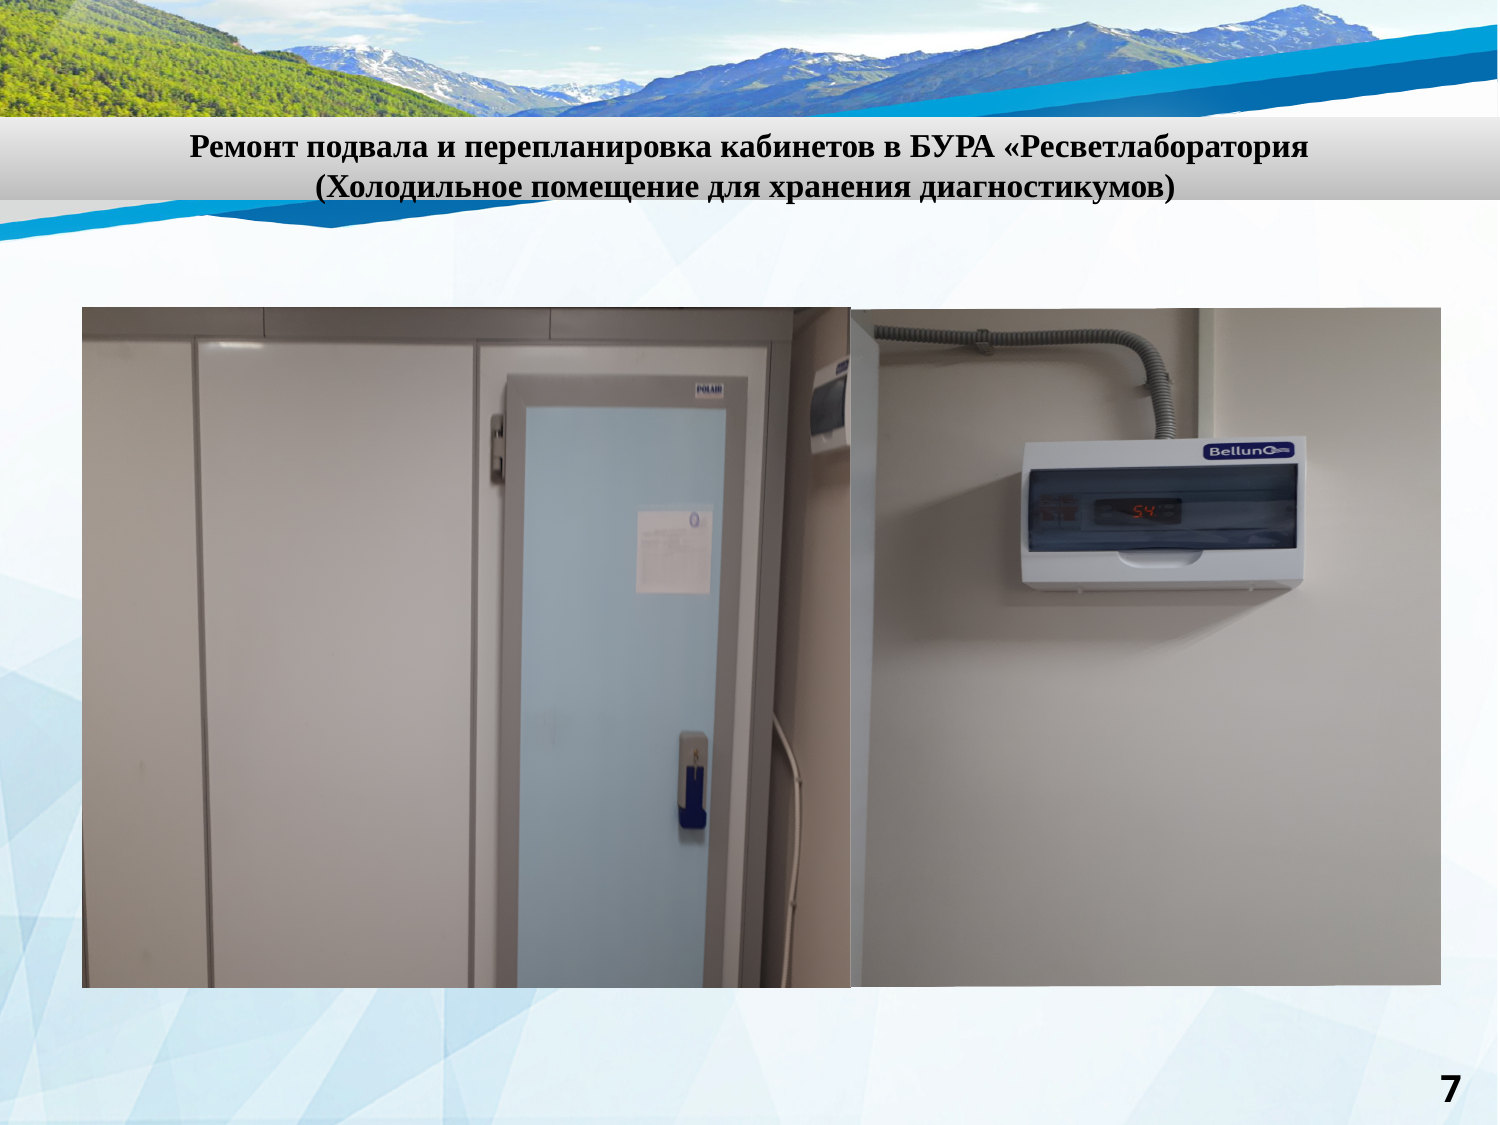

#
Ремонт подвала и перепланировка кабинетов в БУРА «Ресветлаборатория
(Холодильное помещение для хранения диагностикумов)
7